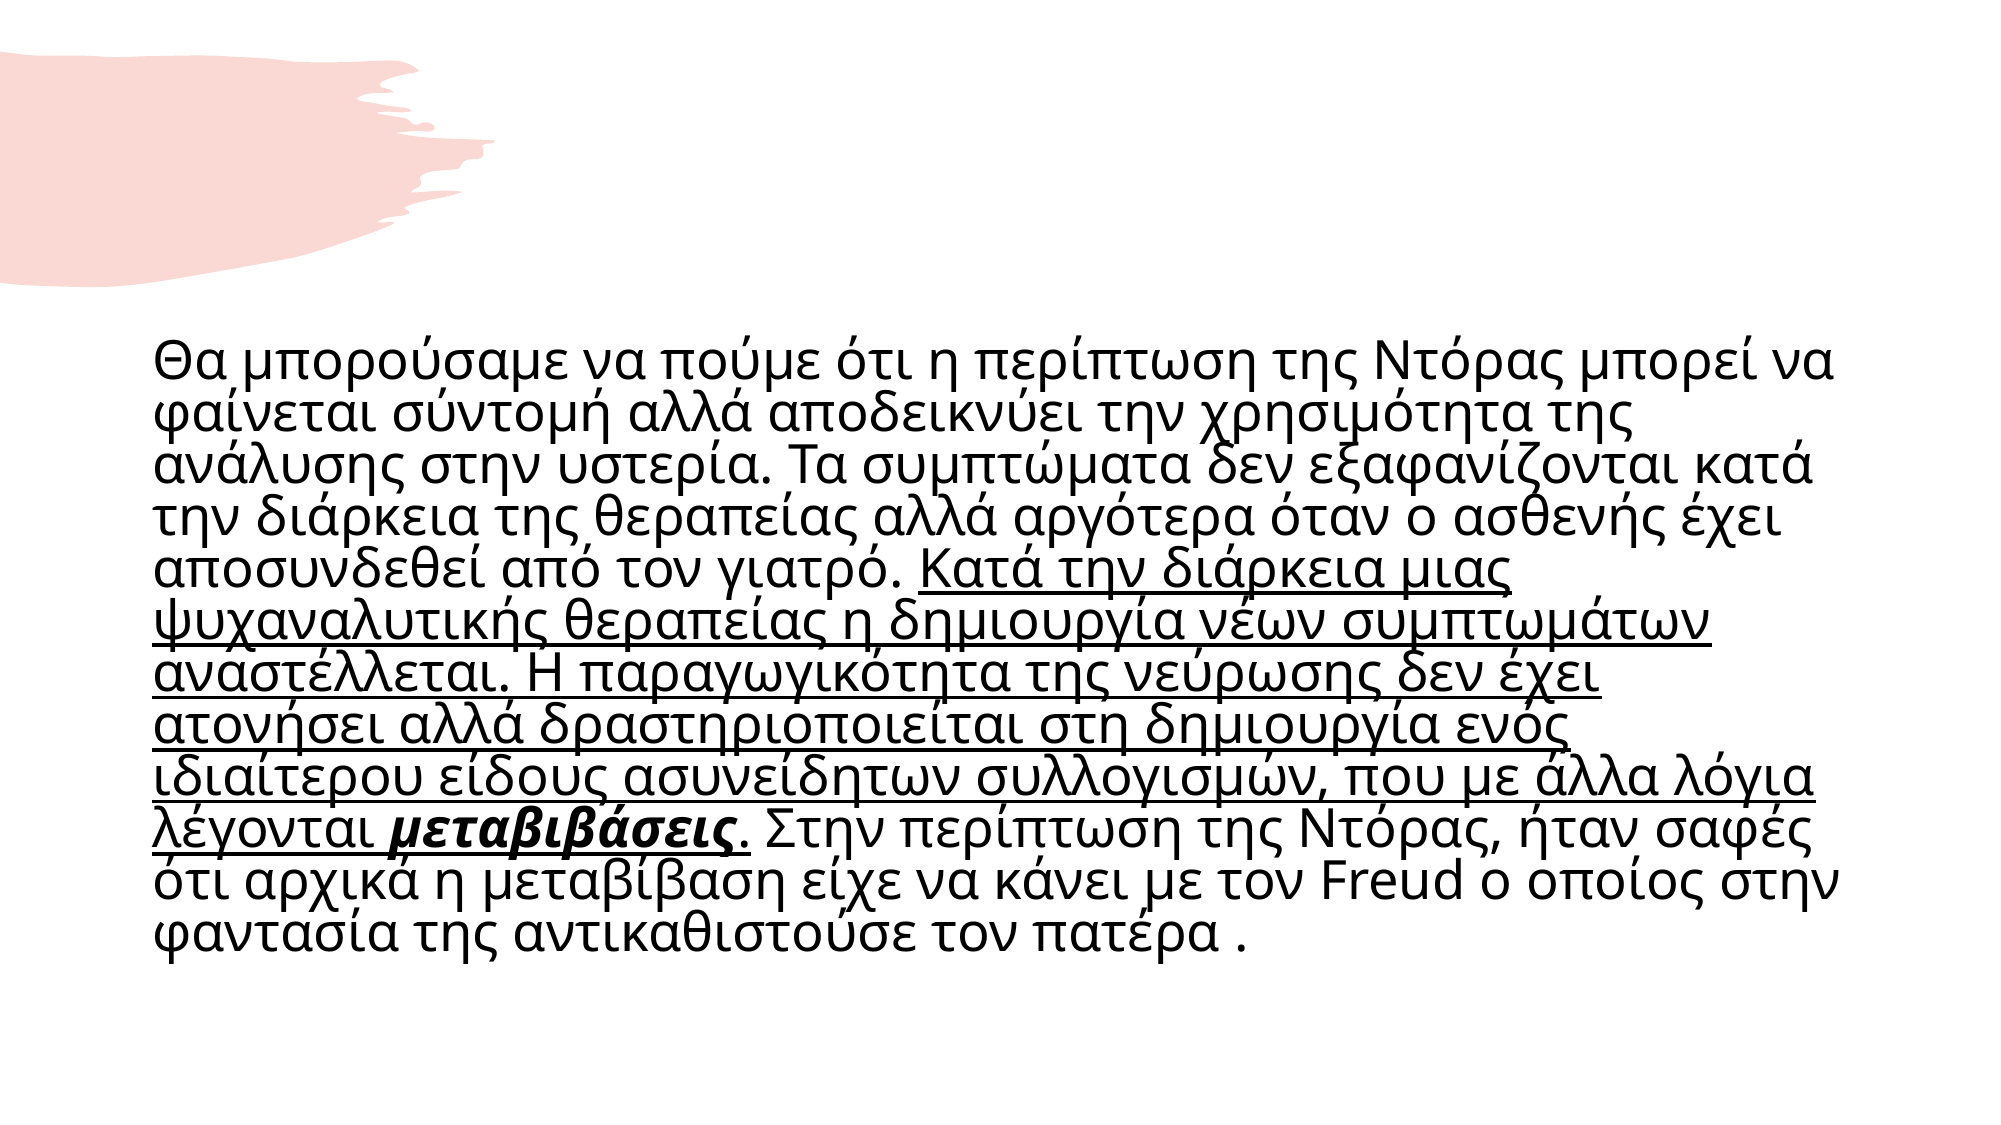

#
Θα μπορούσαμε να πούμε ότι η περίπτωση της Ντόρας µπορεί να φαίνεται σύντομή αλλά αποδεικνύει την χρησιμότητα της ανάλυσης στην υστερία. Τα συμπτώματα δεν εξαφανίζονται κατά την διάρκεια της θεραπείας αλλά αργότερα όταν ο ασθενής έχει αποσυνδεθεί από τον γιατρό. Κατά την διάρκεια µιας ψυχαναλυτικής θεραπείας η δημιουργία νέων συμπτωμάτων αναστέλλεται. Η παραγωγικότητα της νεύρωσης δεν έχει ατονήσει αλλά δραστηριοποιείται στη δημιουργία ενός ιδιαίτερου είδους ασυνείδητων συλλογισμών, που µε άλλα λόγια λέγονται µεταβιβάσεις. Στην περίπτωση της Ντόρας, ήταν σαφές ότι αρχικά η µεταβίβαση είχε να κάνει µε τον Freud ο οποίος στην φαντασία της αντικαθιστούσε τον πατέρα .